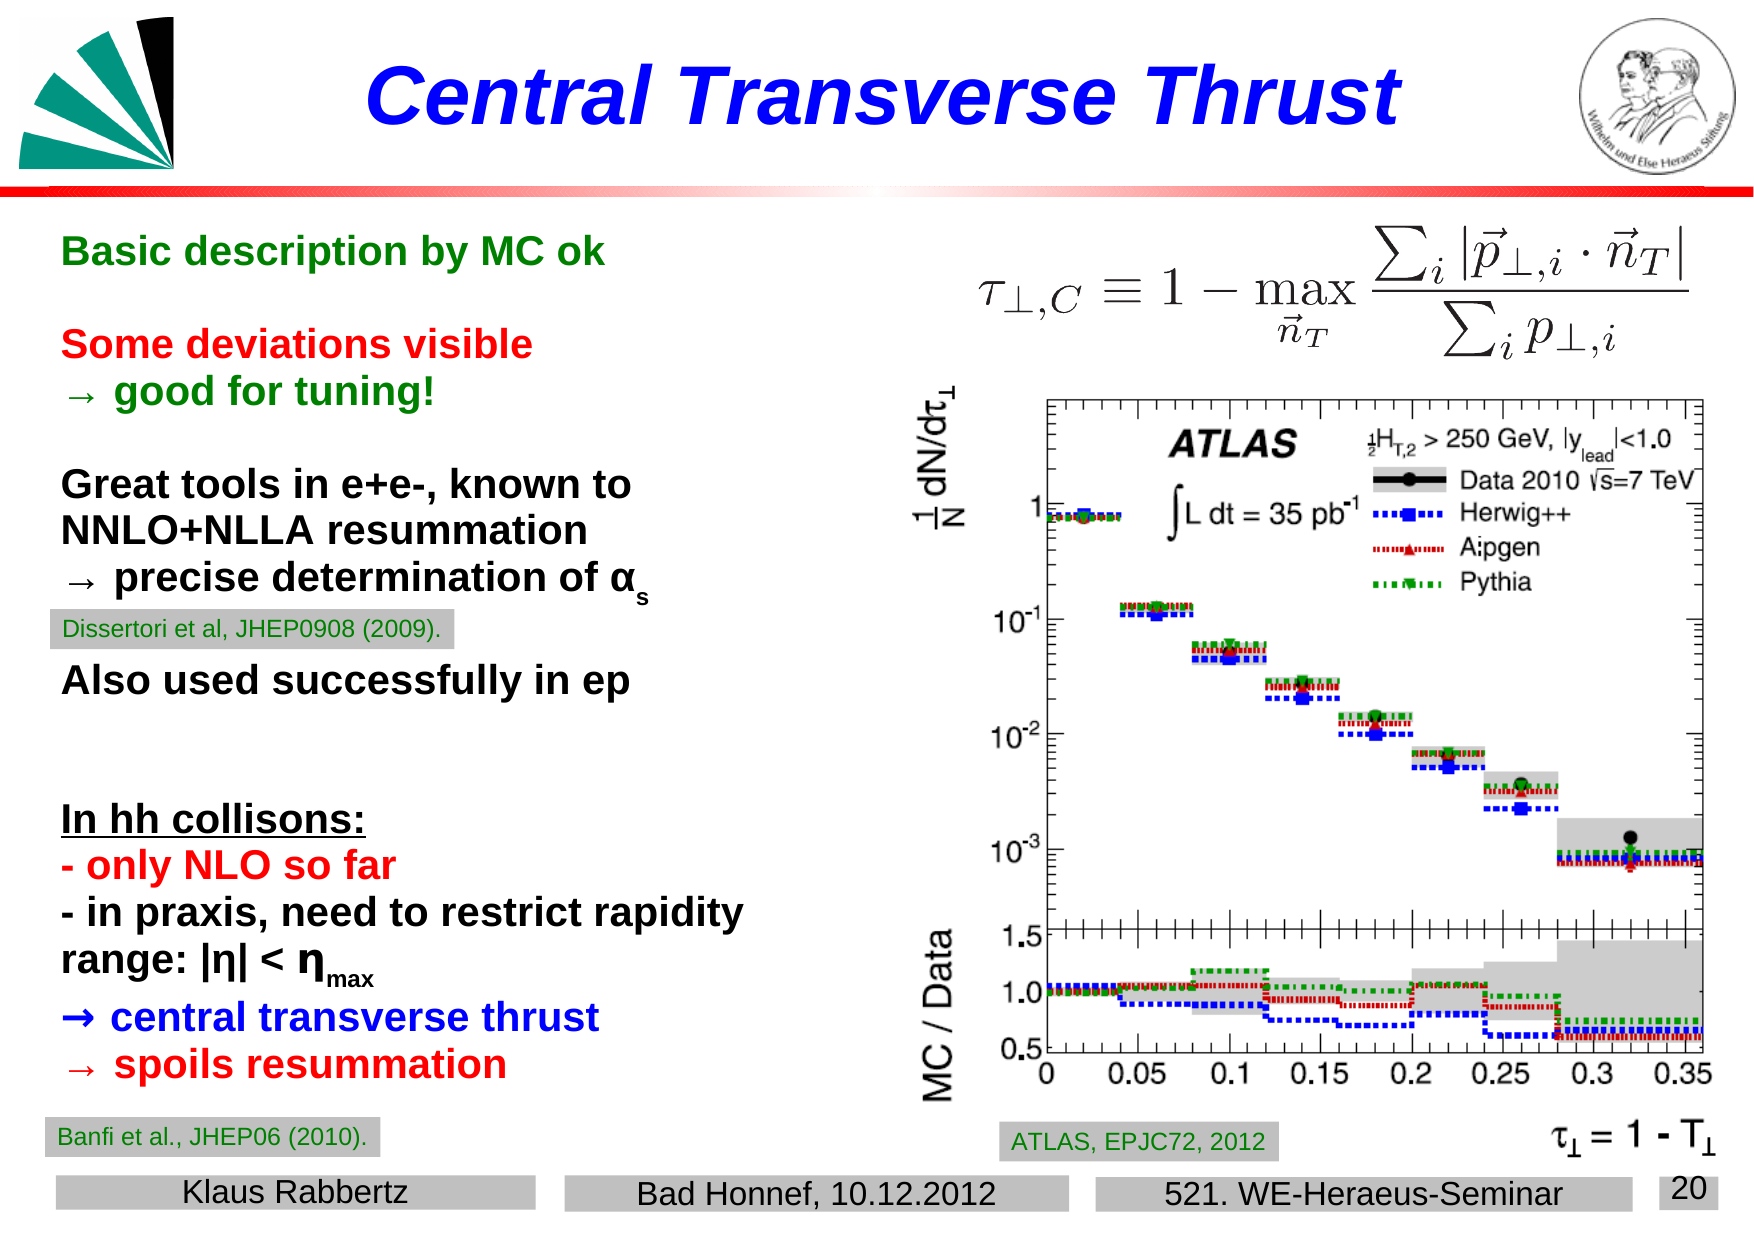

# Central Transverse Thrust
Basic description by MC ok
Some deviations visible
→ good for tuning!
Great tools in e+e-, known to NNLO+NLLA resummation
→ precise determination of αs
Also used successfully in ep
In hh collisons:
- only NLO so far
- in praxis, need to restrict rapidity range: |η| < ηmax
→ central transverse thrust
→ spoils resummation
Dissertori et al, JHEP0908 (2009).
Banfi et al., JHEP06 (2010).
ATLAS, EPJC72, 2012